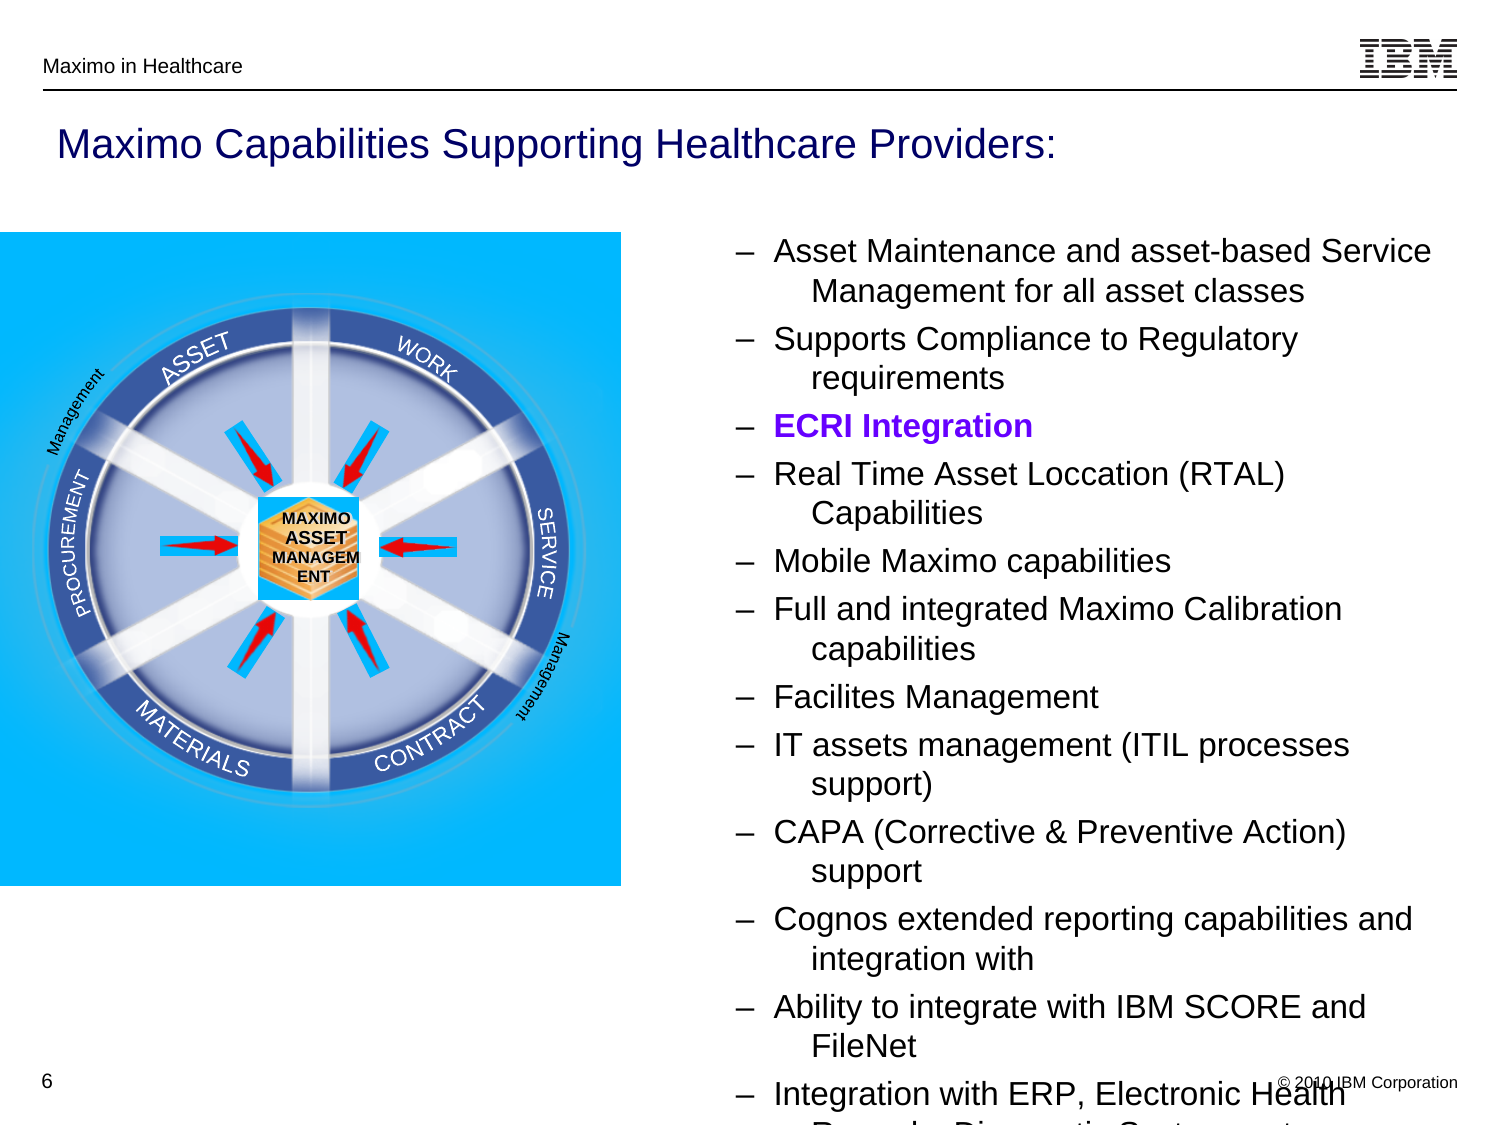

# Maximo Capabilities Supporting Healthcare Providers:
Asset Maintenance and asset-based Service Management for all asset classes
Supports Compliance to Regulatory requirements
ECRI Integration
Real Time Asset Loccation (RTAL) Capabilities
Mobile Maximo capabilities
Full and integrated Maximo Calibration capabilities
Facilites Management
IT assets management (ITIL processes support)
CAPA (Corrective & Preventive Action) support
Cognos extended reporting capabilities and integration with
Ability to integrate with IBM SCORE and FileNet
Integration with ERP, Electronic Health Records, Diagnostic Systems, etc
ASSET
WORK
Management
PROCUREMENT
SERVICE
CONTRACT
MATERIALS
MAXIMO ASSET
MANAGEMENT
Management